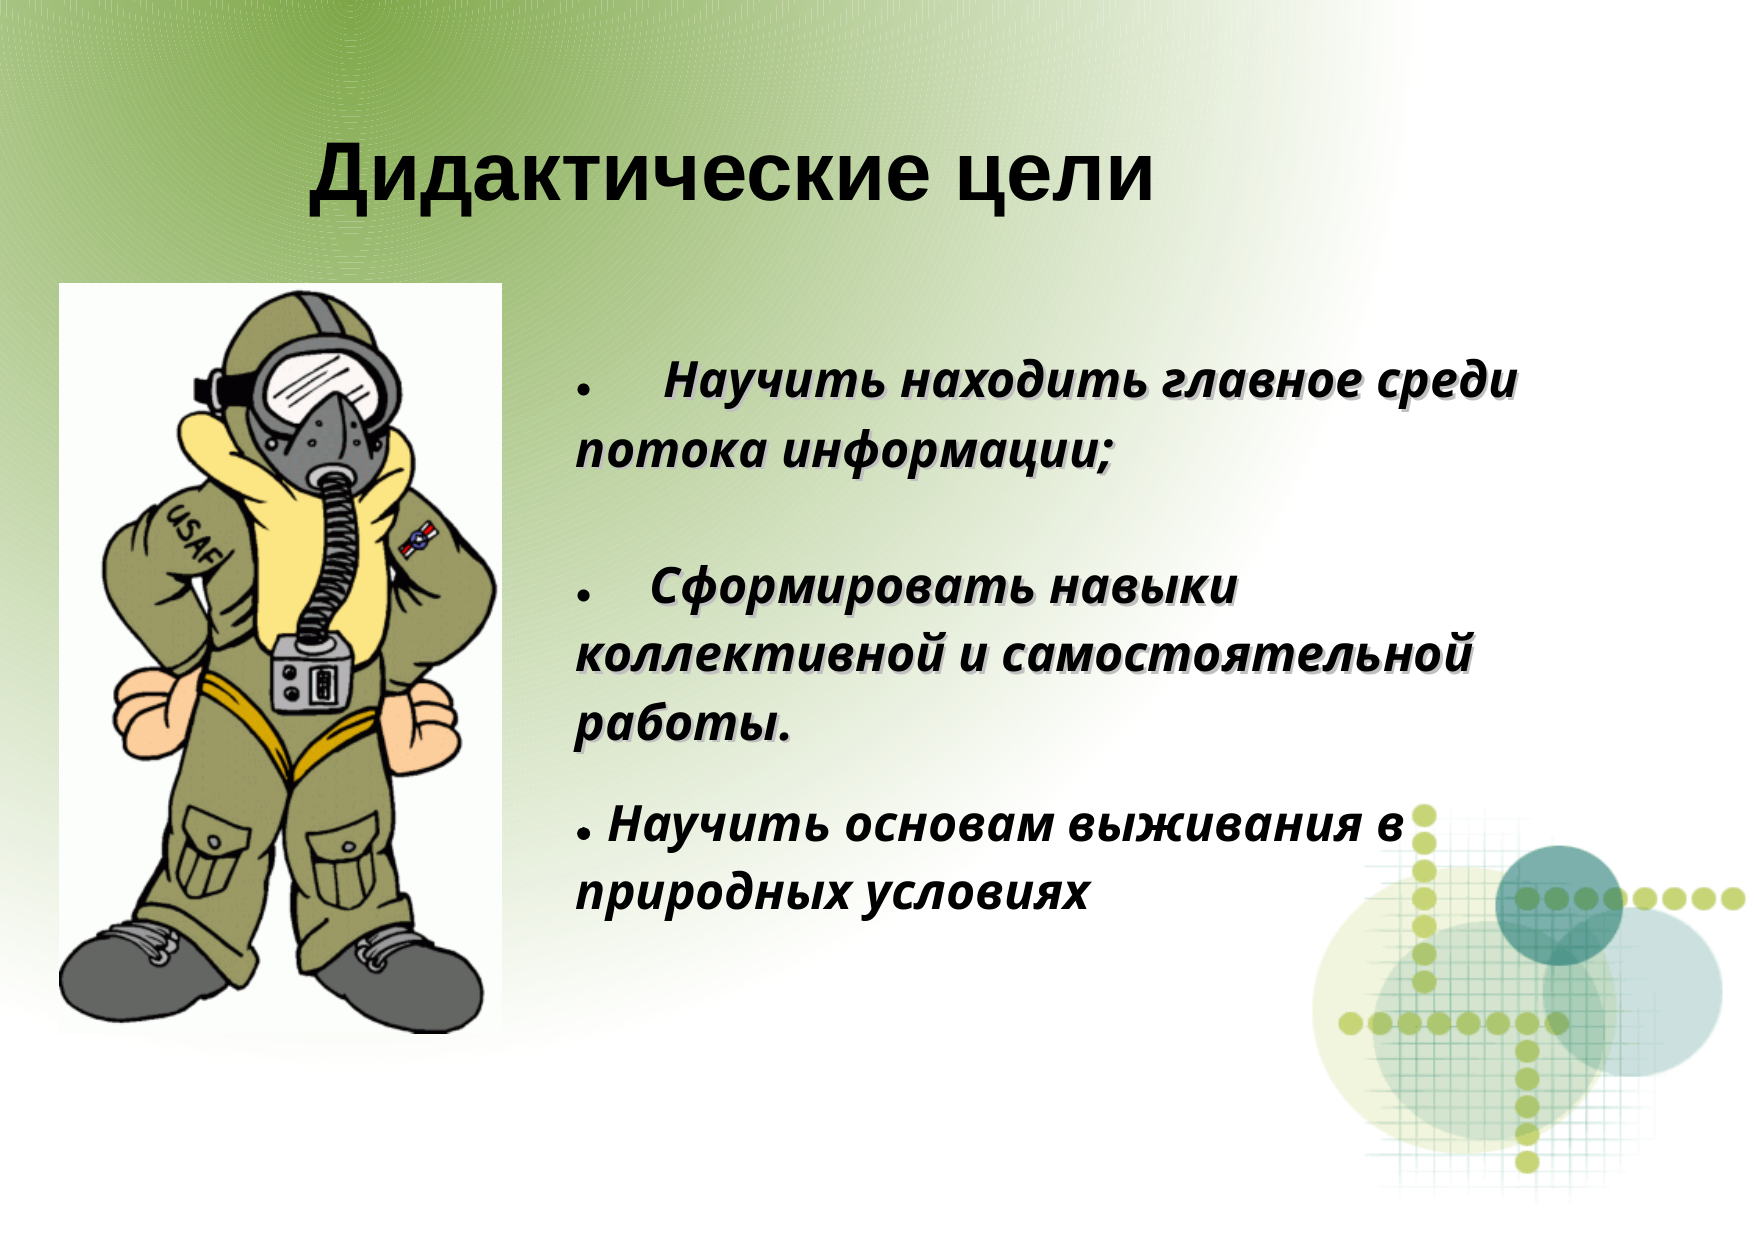

Дидактические цели
	 Научить находить главное среди потока информации;
	Сформировать навыки коллективной и самостоятельной работы.
 Научить основам выживания в природных условиях